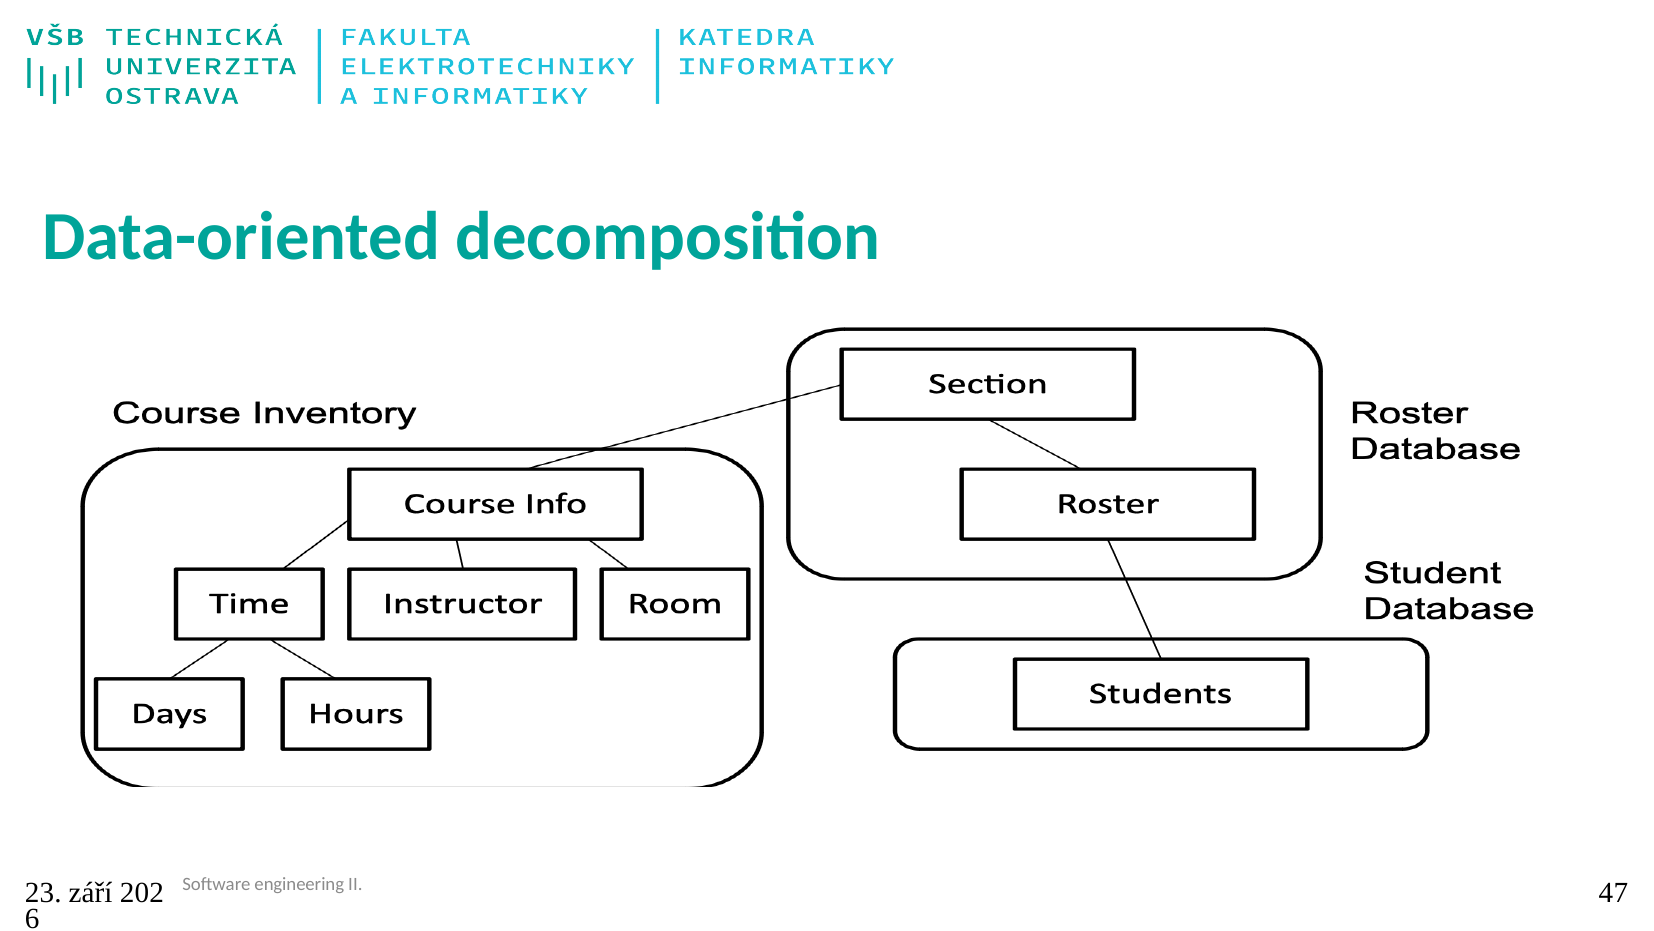

# Data-oriented decomposition
Software engineering II.
47